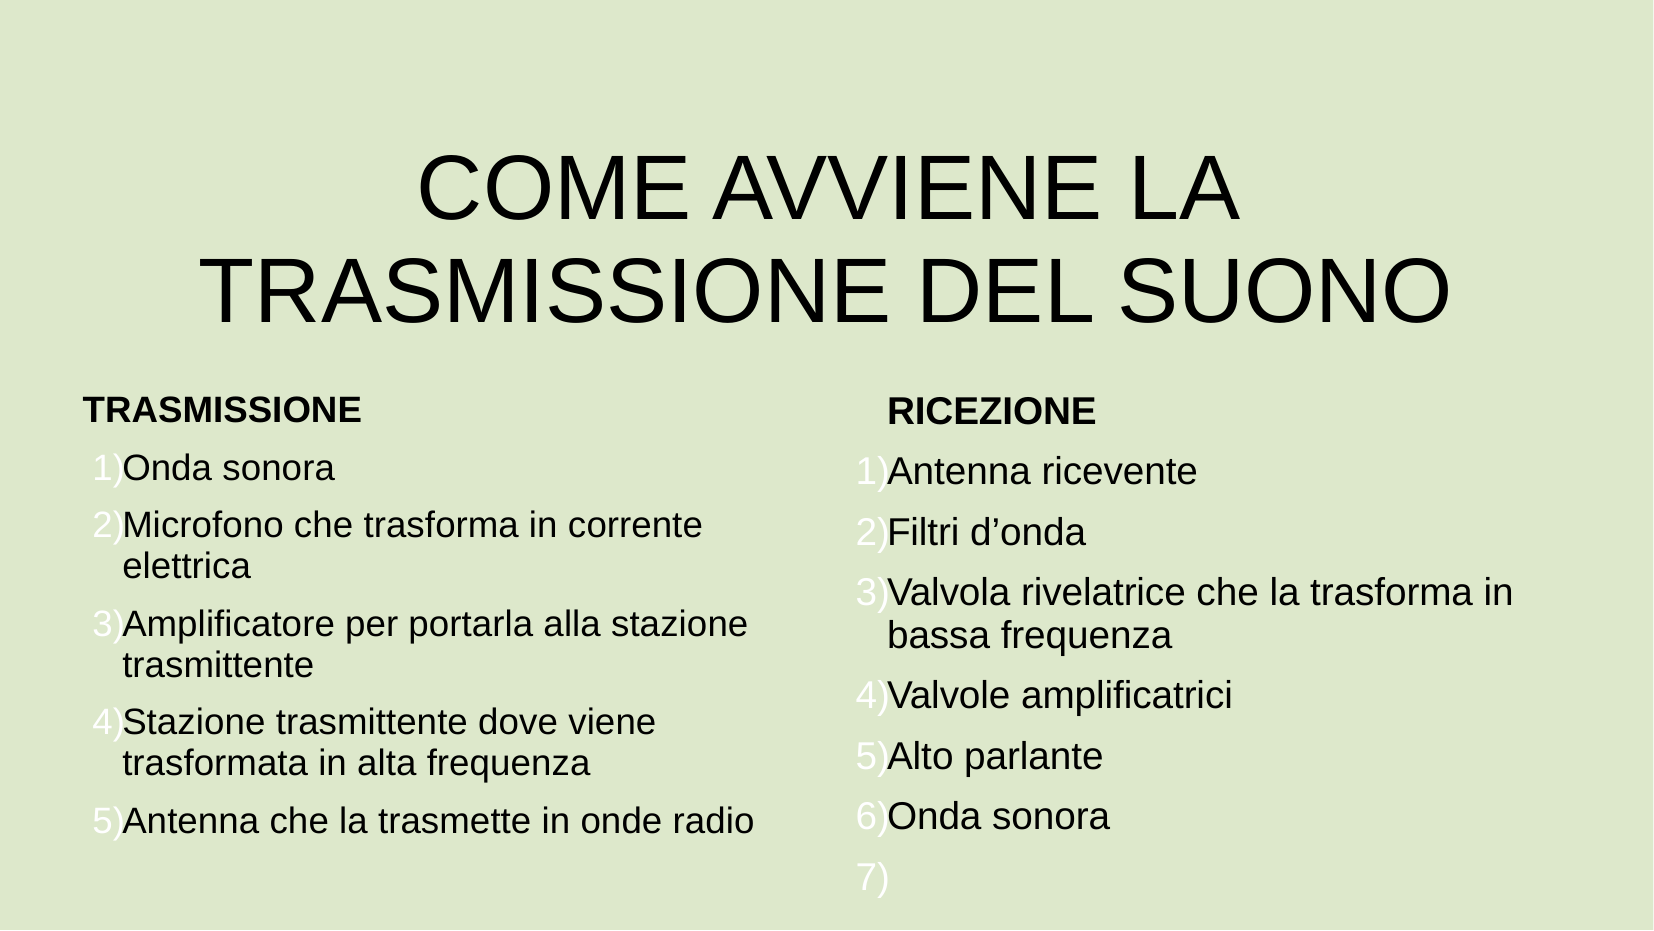

# COME AVVIENE LA TRASMISSIONE DEL SUONO
TRASMISSIONE
Onda sonora
Microfono che trasforma in corrente elettrica
Amplificatore per portarla alla stazione trasmittente
Stazione trasmittente dove viene trasformata in alta frequenza
Antenna che la trasmette in onde radio
RICEZIONE
Antenna ricevente
Filtri d’onda
Valvola rivelatrice che la trasforma in bassa frequenza
Valvole amplificatrici
Alto parlante
Onda sonora